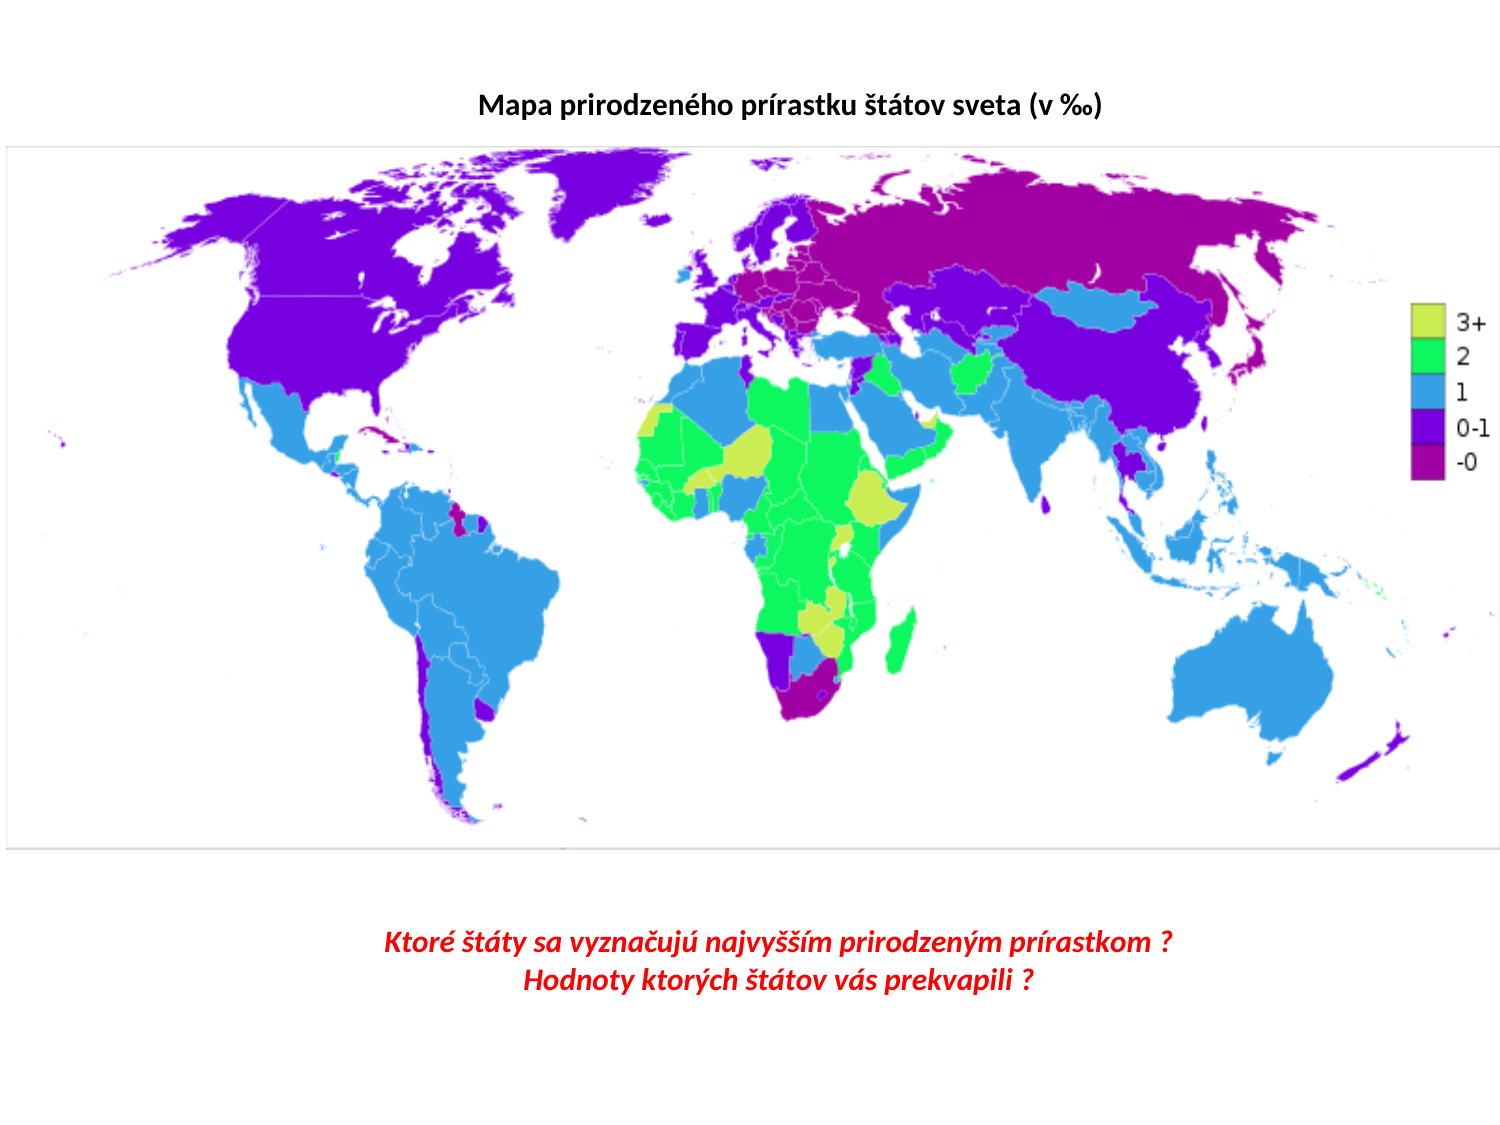

Mapa prirodzeného prírastku štátov sveta (v ‰)
Ktoré štáty sa vyznačujú najvyšším prirodzeným prírastkom ?
Hodnoty ktorých štátov vás prekvapili ?